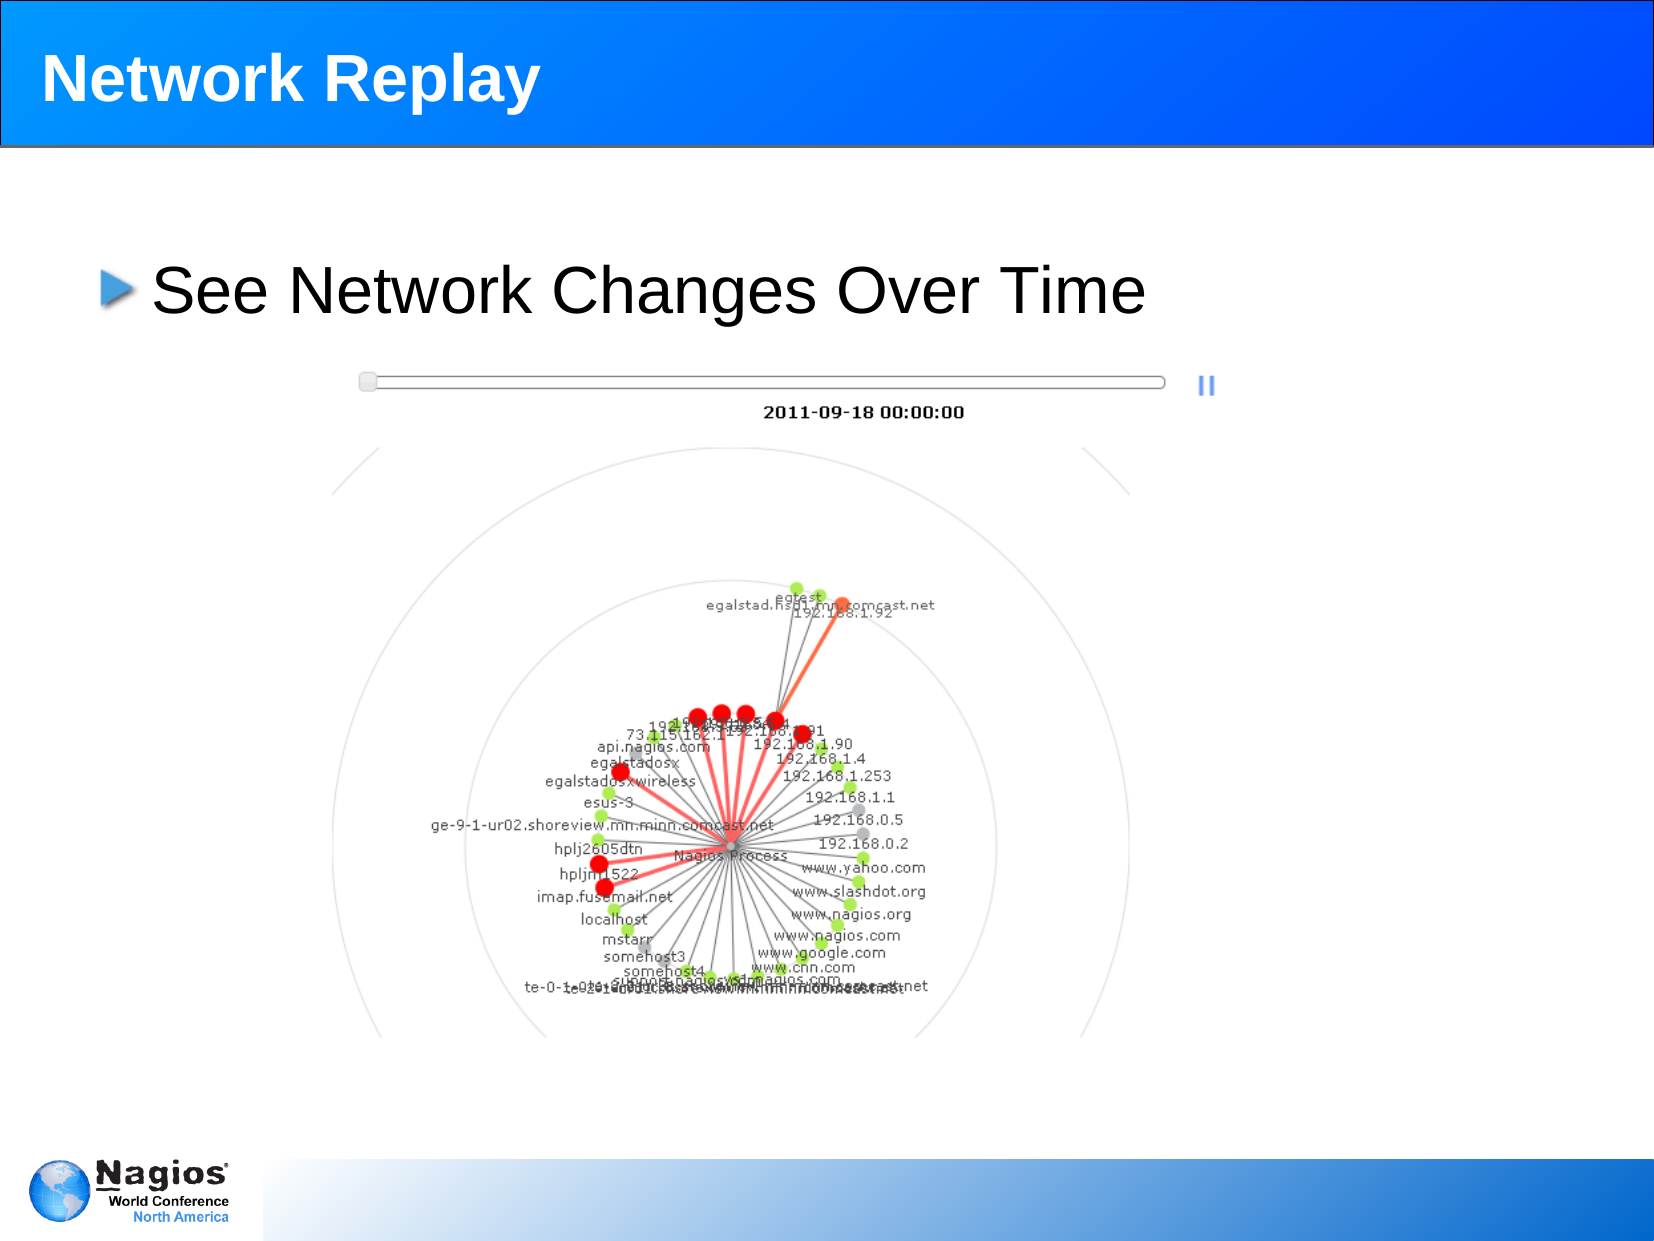

# Network Replay
See Network Changes Over Time